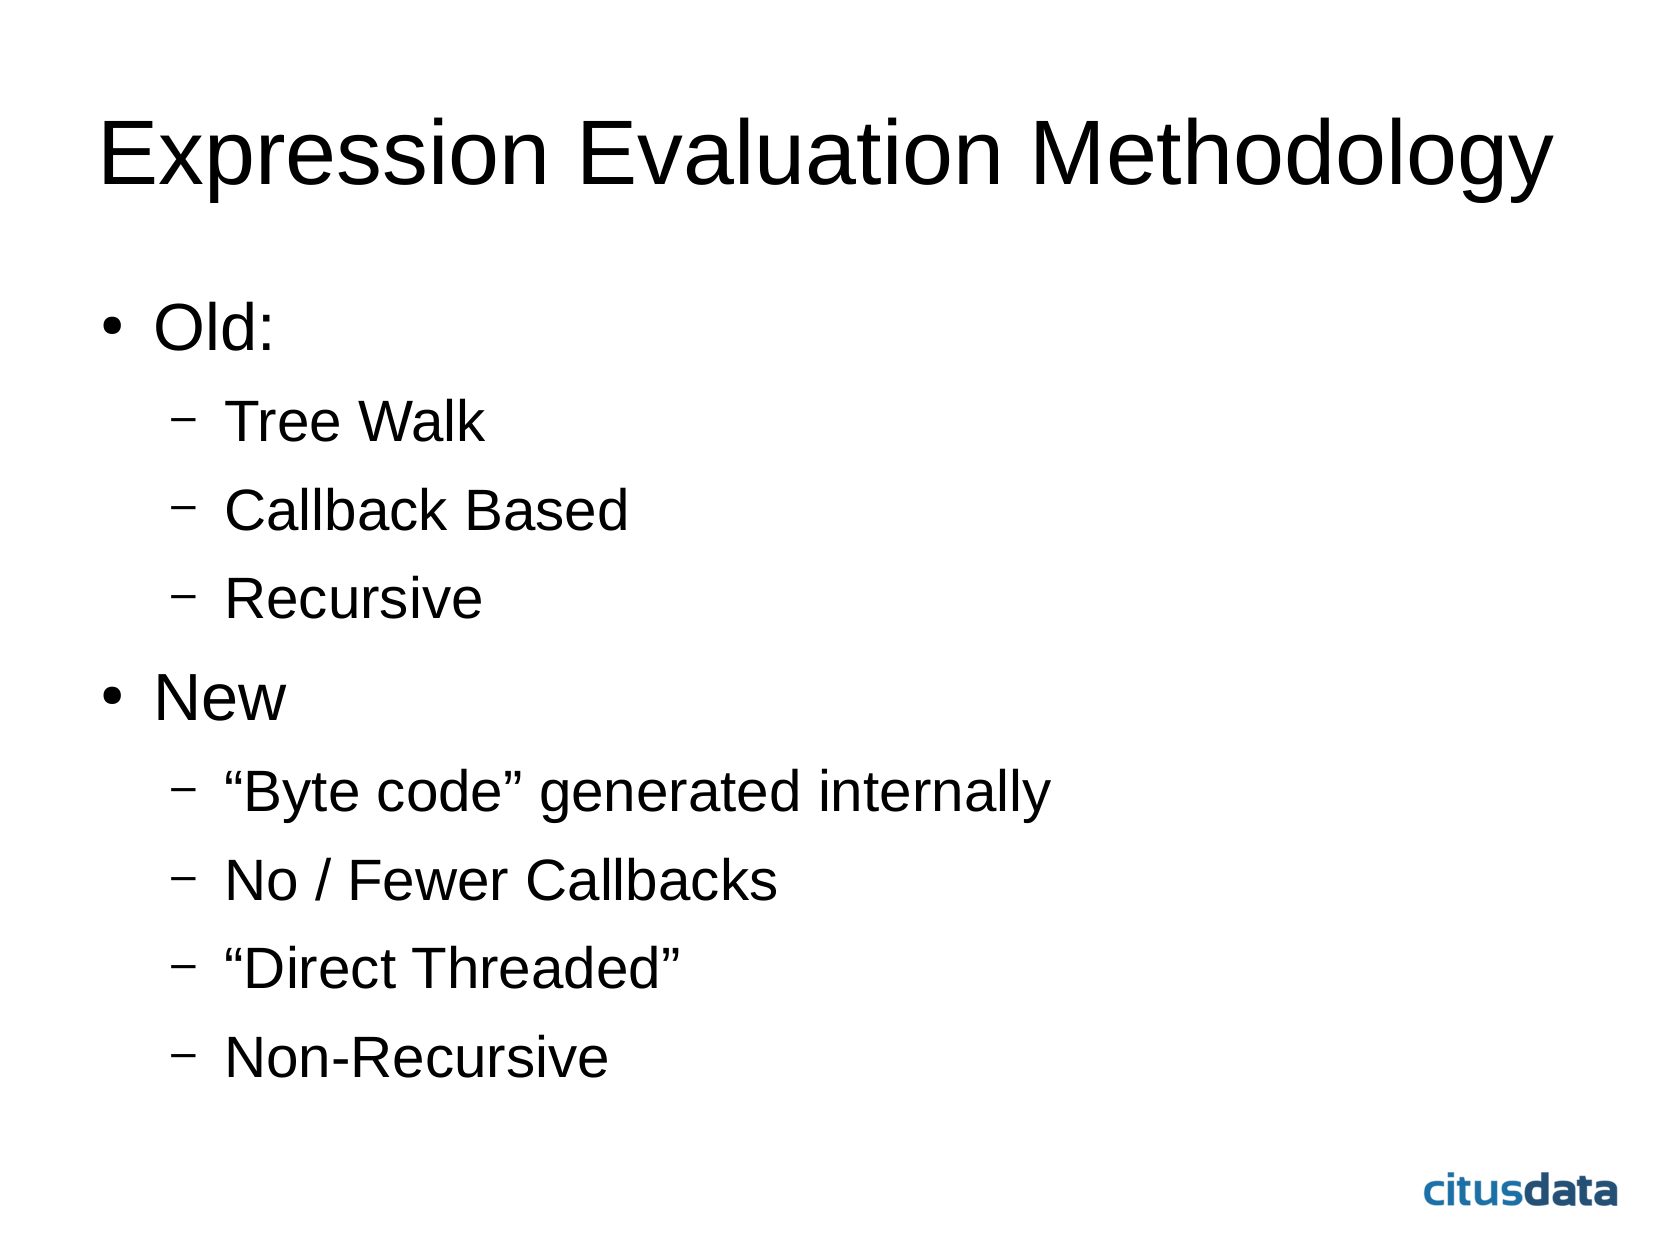

# Expression Evaluation Methodology
Old:
Tree Walk
Callback Based
Recursive
New
“Byte code” generated internally
No / Fewer Callbacks
“Direct Threaded”
Non-Recursive